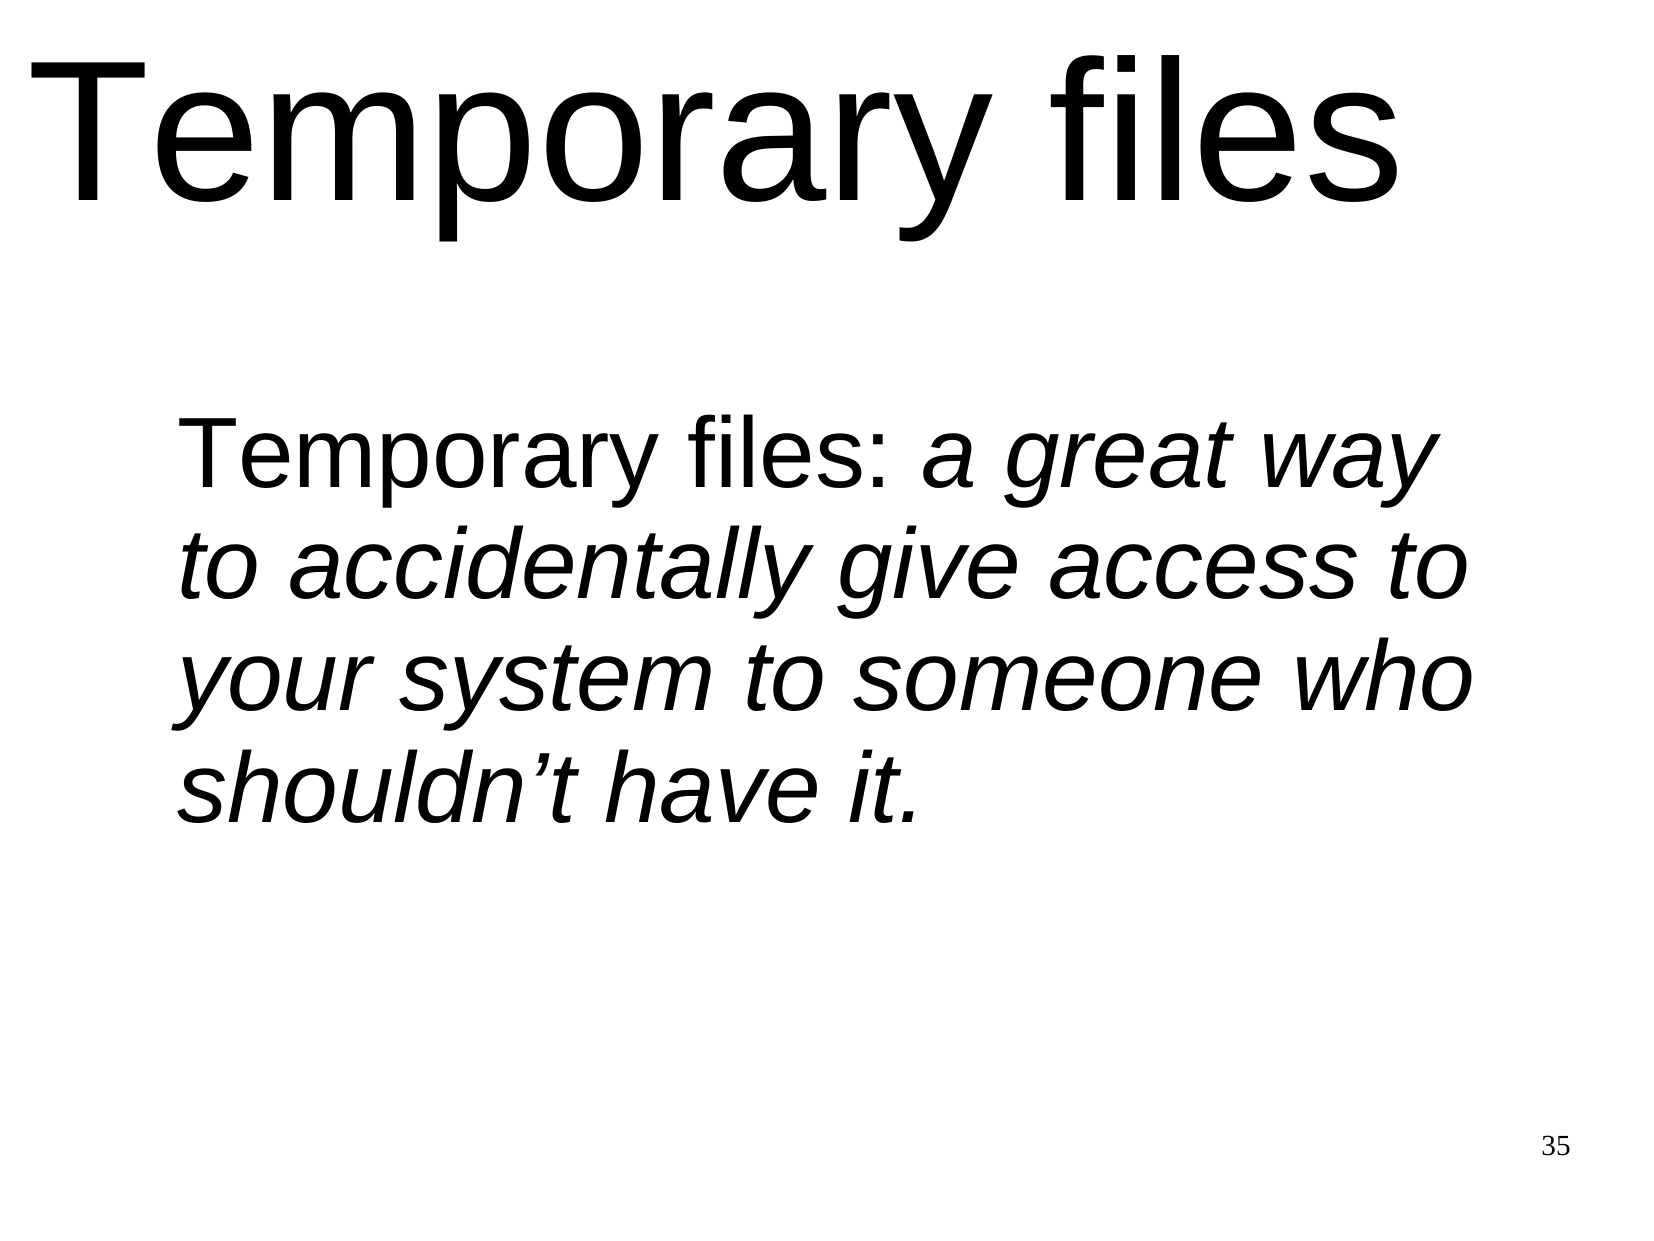

Temporary files
Temporary files: a great way
to accidentally give access to
your system to someone who
shouldn’t have it.
35